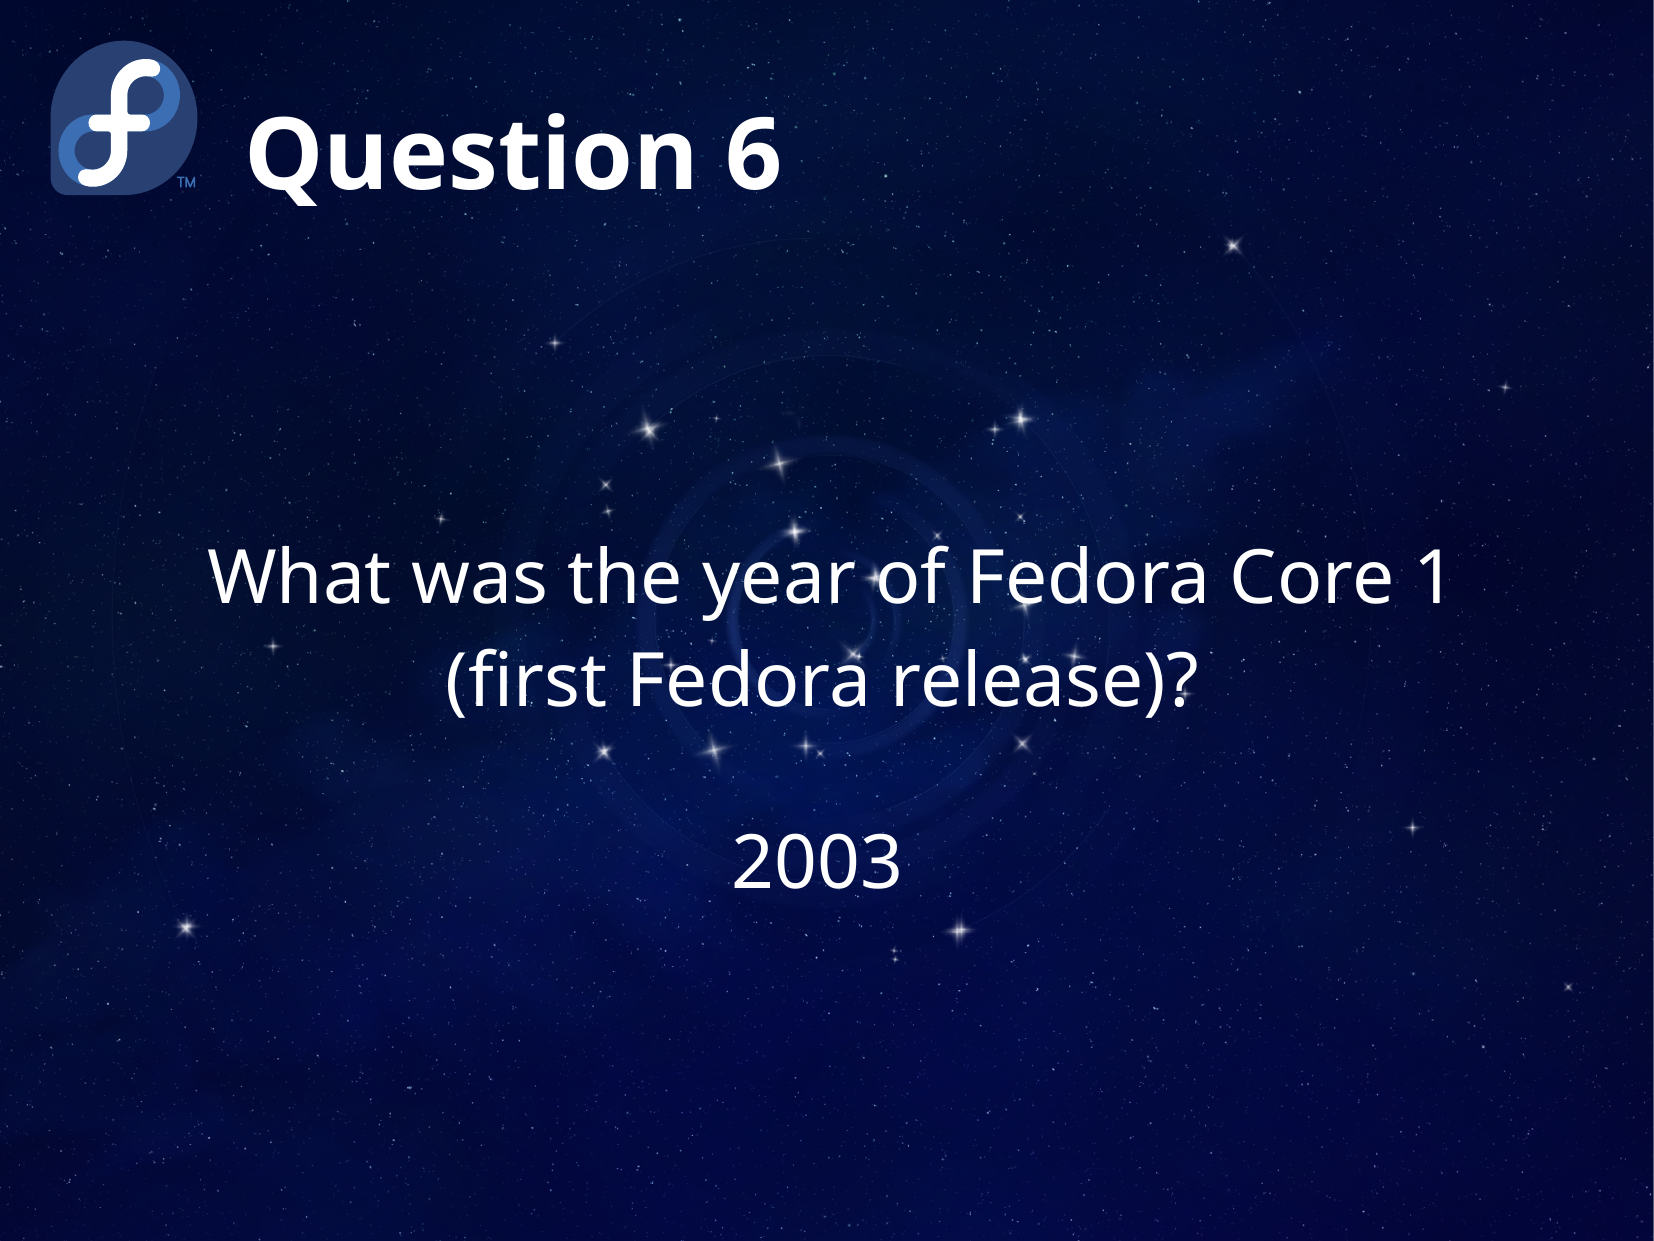

Question 6
What was the year of Fedora Core 1 (first Fedora release)?
2003